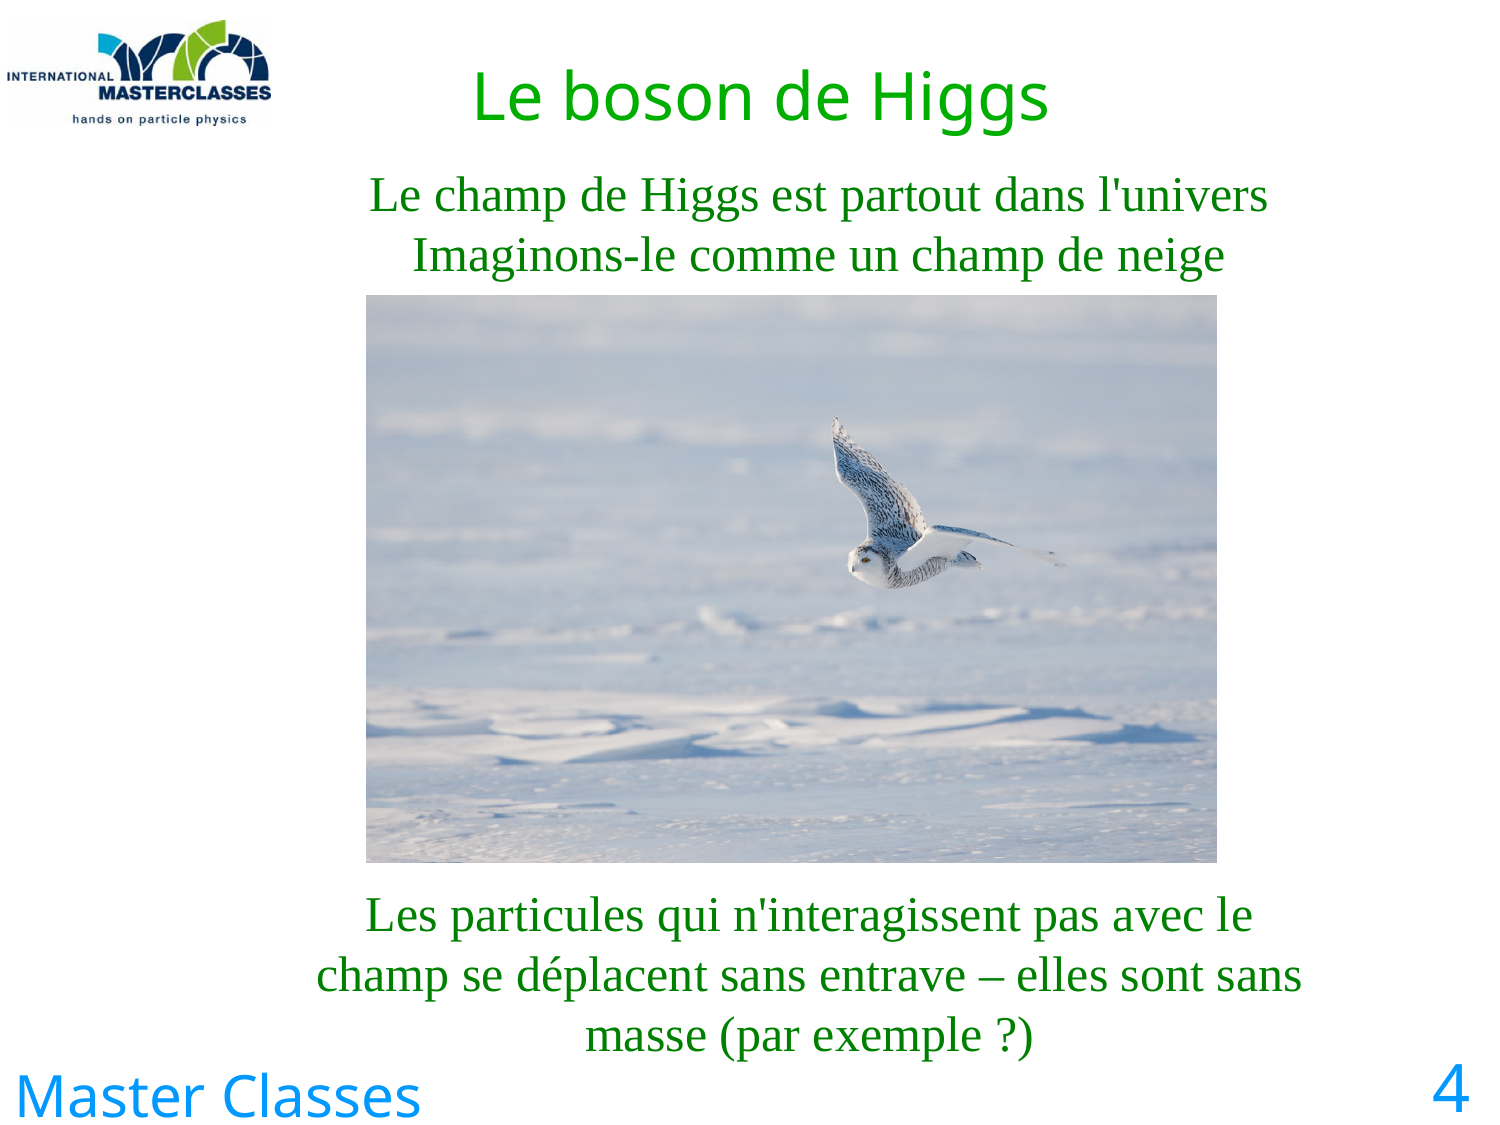

# Le boson de Higgs
Le champ de Higgs est partout dans l'univers
Imaginons-le comme un champ de neige
Les particules qui n'interagissent pas avec le champ se déplacent sans entrave – elles sont sans masse (par exemple ?)
44
Master Classes 2013